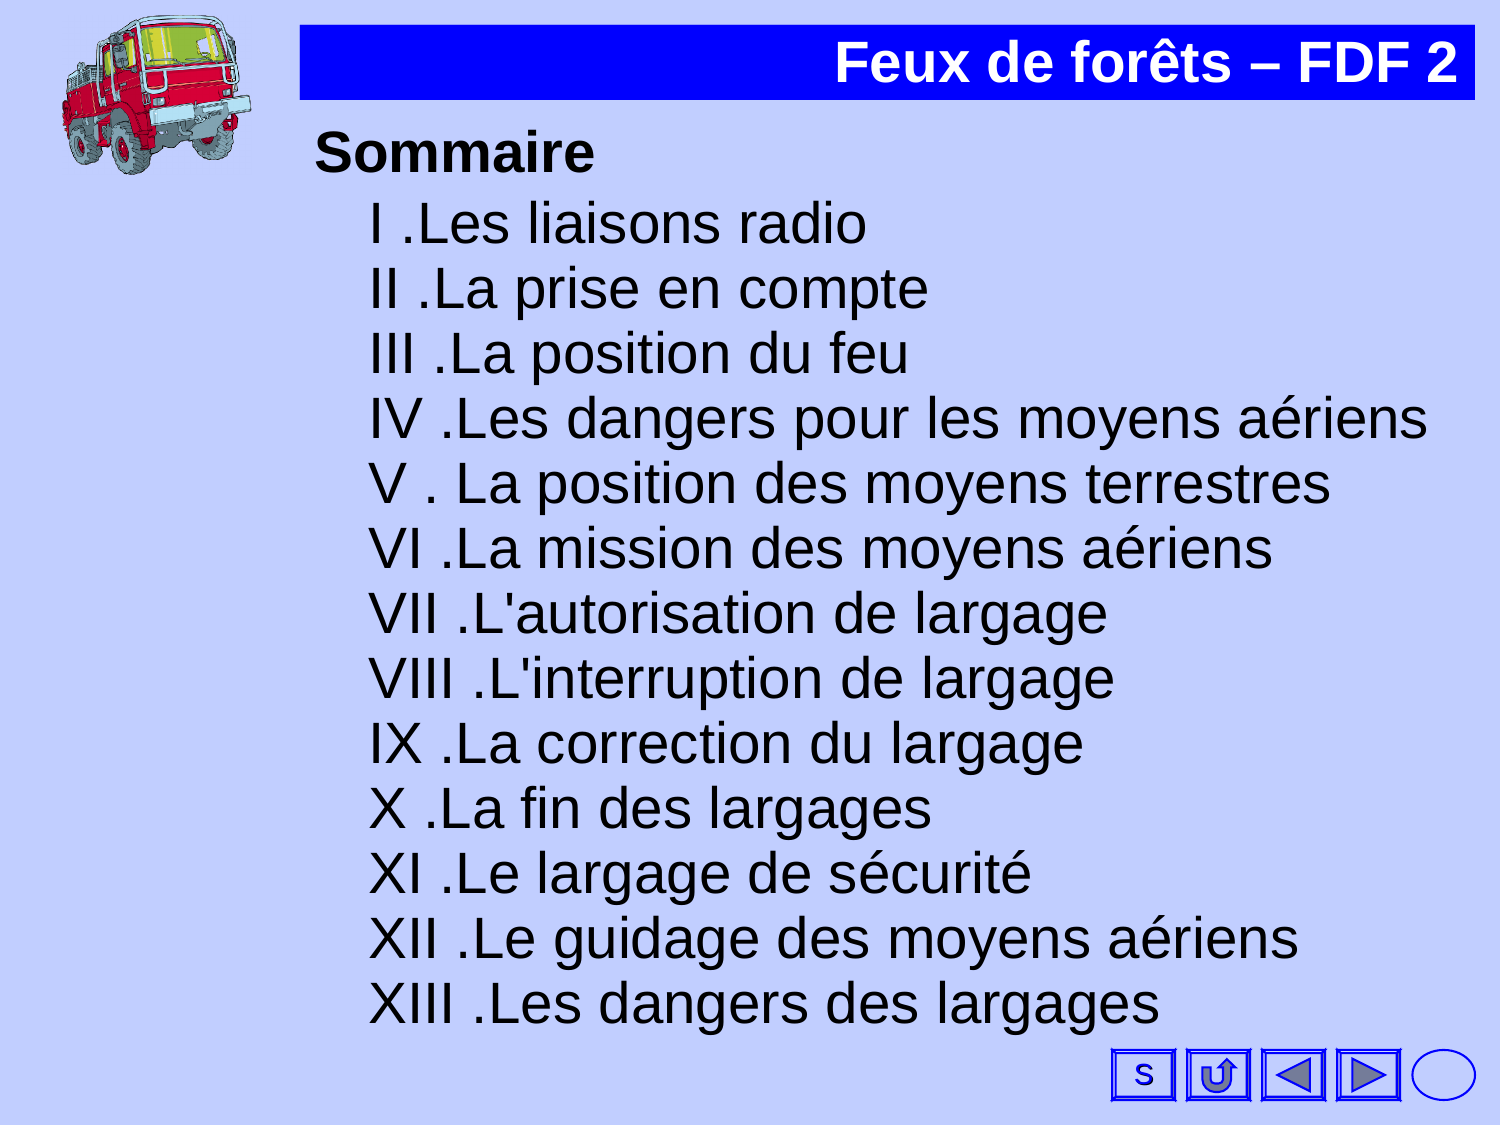

Feux de forêts – FDF 2
Sommaire
Les liaisons radio
La prise en compte
La position du feu
Les dangers pour les moyens aériens
 La position des moyens terrestres
La mission des moyens aériens
L'autorisation de largage
L'interruption de largage
La correction du largage
La fin des largages
Le largage de sécurité
Le guidage des moyens aériens
Les dangers des largages